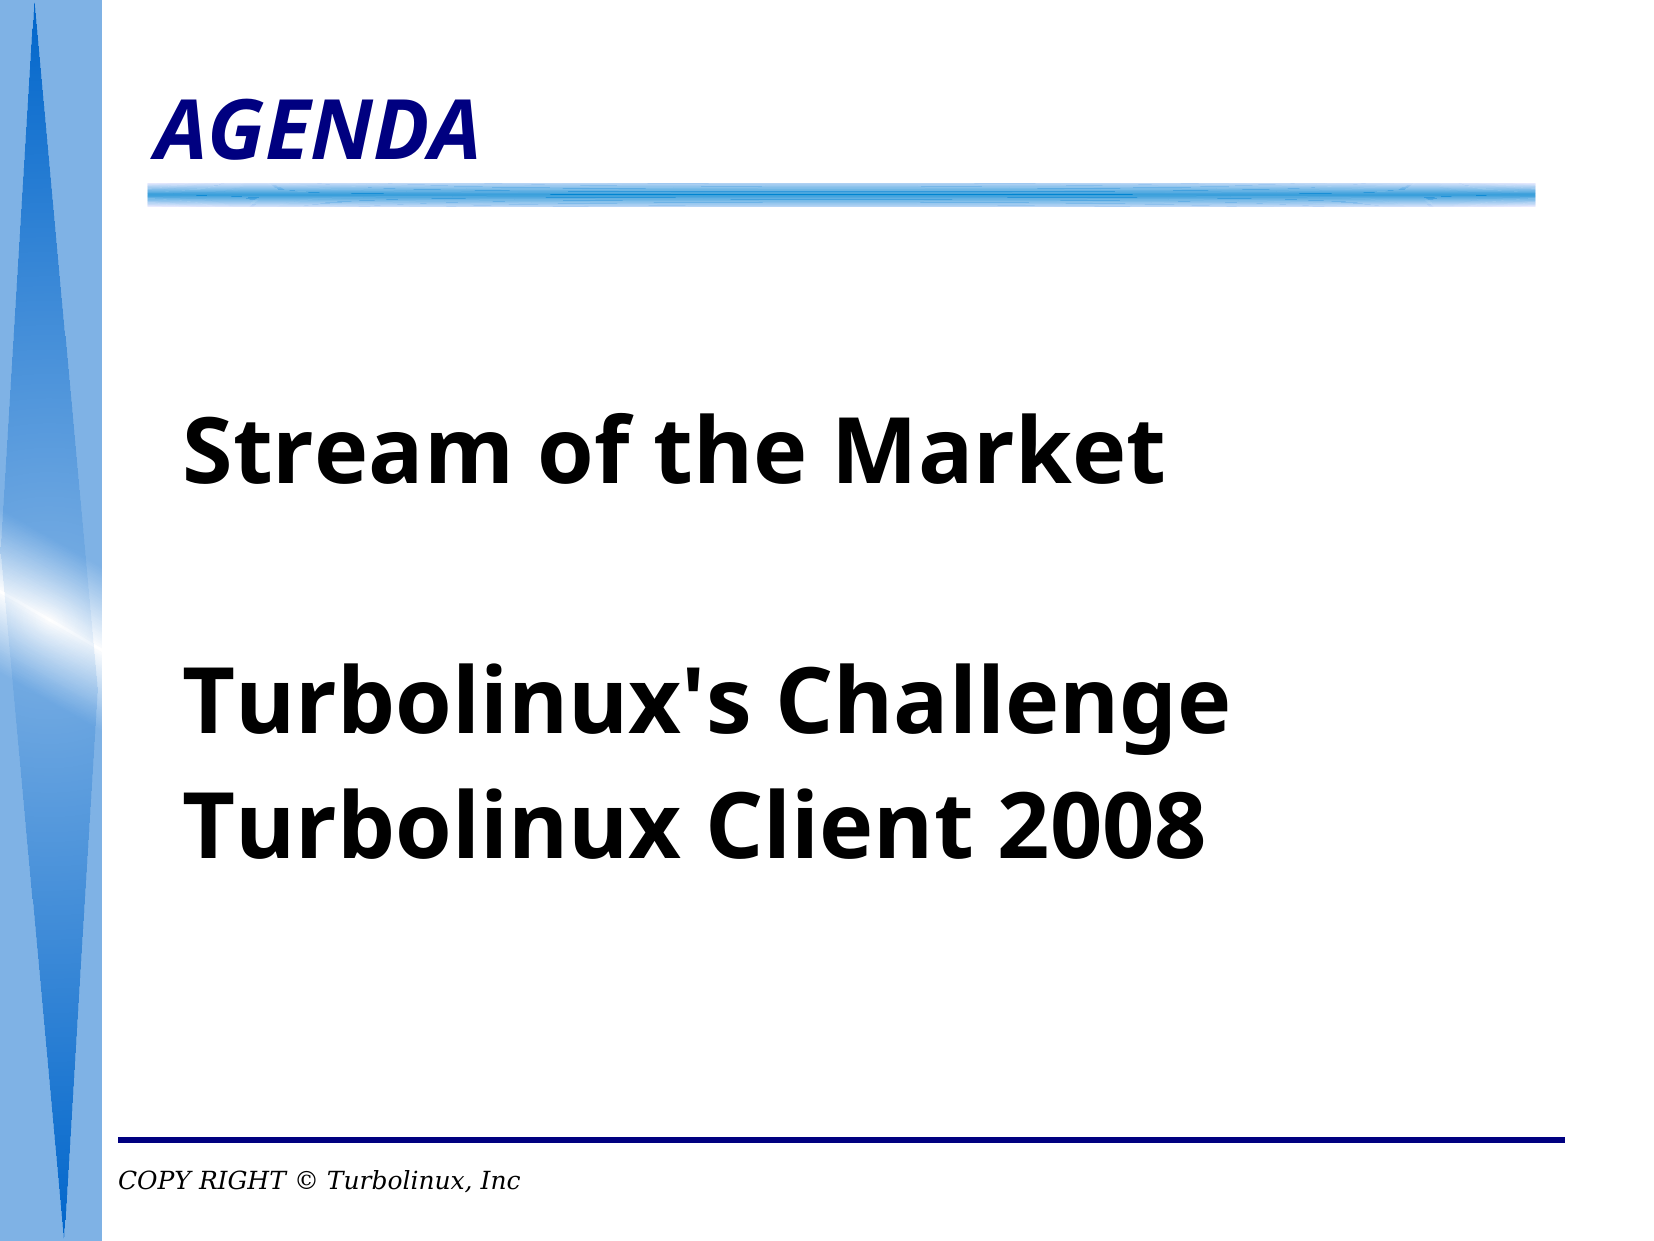

# AGENDA
Stream of the Market
Turbolinux's Challenge
Turbolinux Client 2008